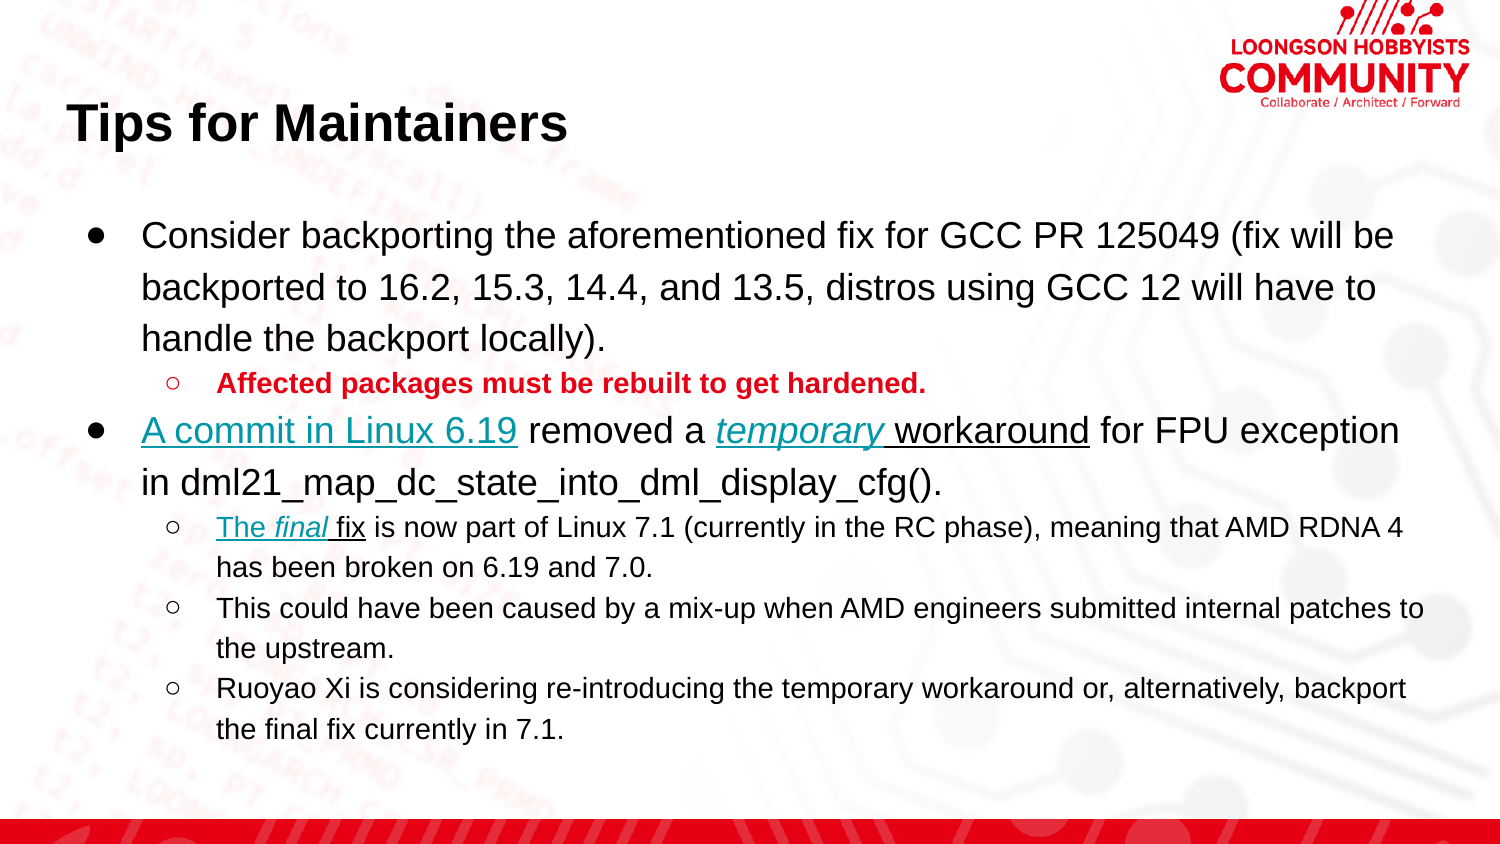

# Tips for Maintainers
Consider backporting the aforementioned fix for GCC PR 125049 (fix will be backported to 16.2, 15.3, 14.4, and 13.5, distros using GCC 12 will have to handle the backport locally).
Affected packages must be rebuilt to get hardened.
A commit in Linux 6.19 removed a temporary workaround for FPU exception in dml21_map_dc_state_into_dml_display_cfg().
The final fix is now part of Linux 7.1 (currently in the RC phase), meaning that AMD RDNA 4 has been broken on 6.19 and 7.0.
This could have been caused by a mix-up when AMD engineers submitted internal patches to the upstream.
Ruoyao Xi is considering re-introducing the temporary workaround or, alternatively, backport the final fix currently in 7.1.